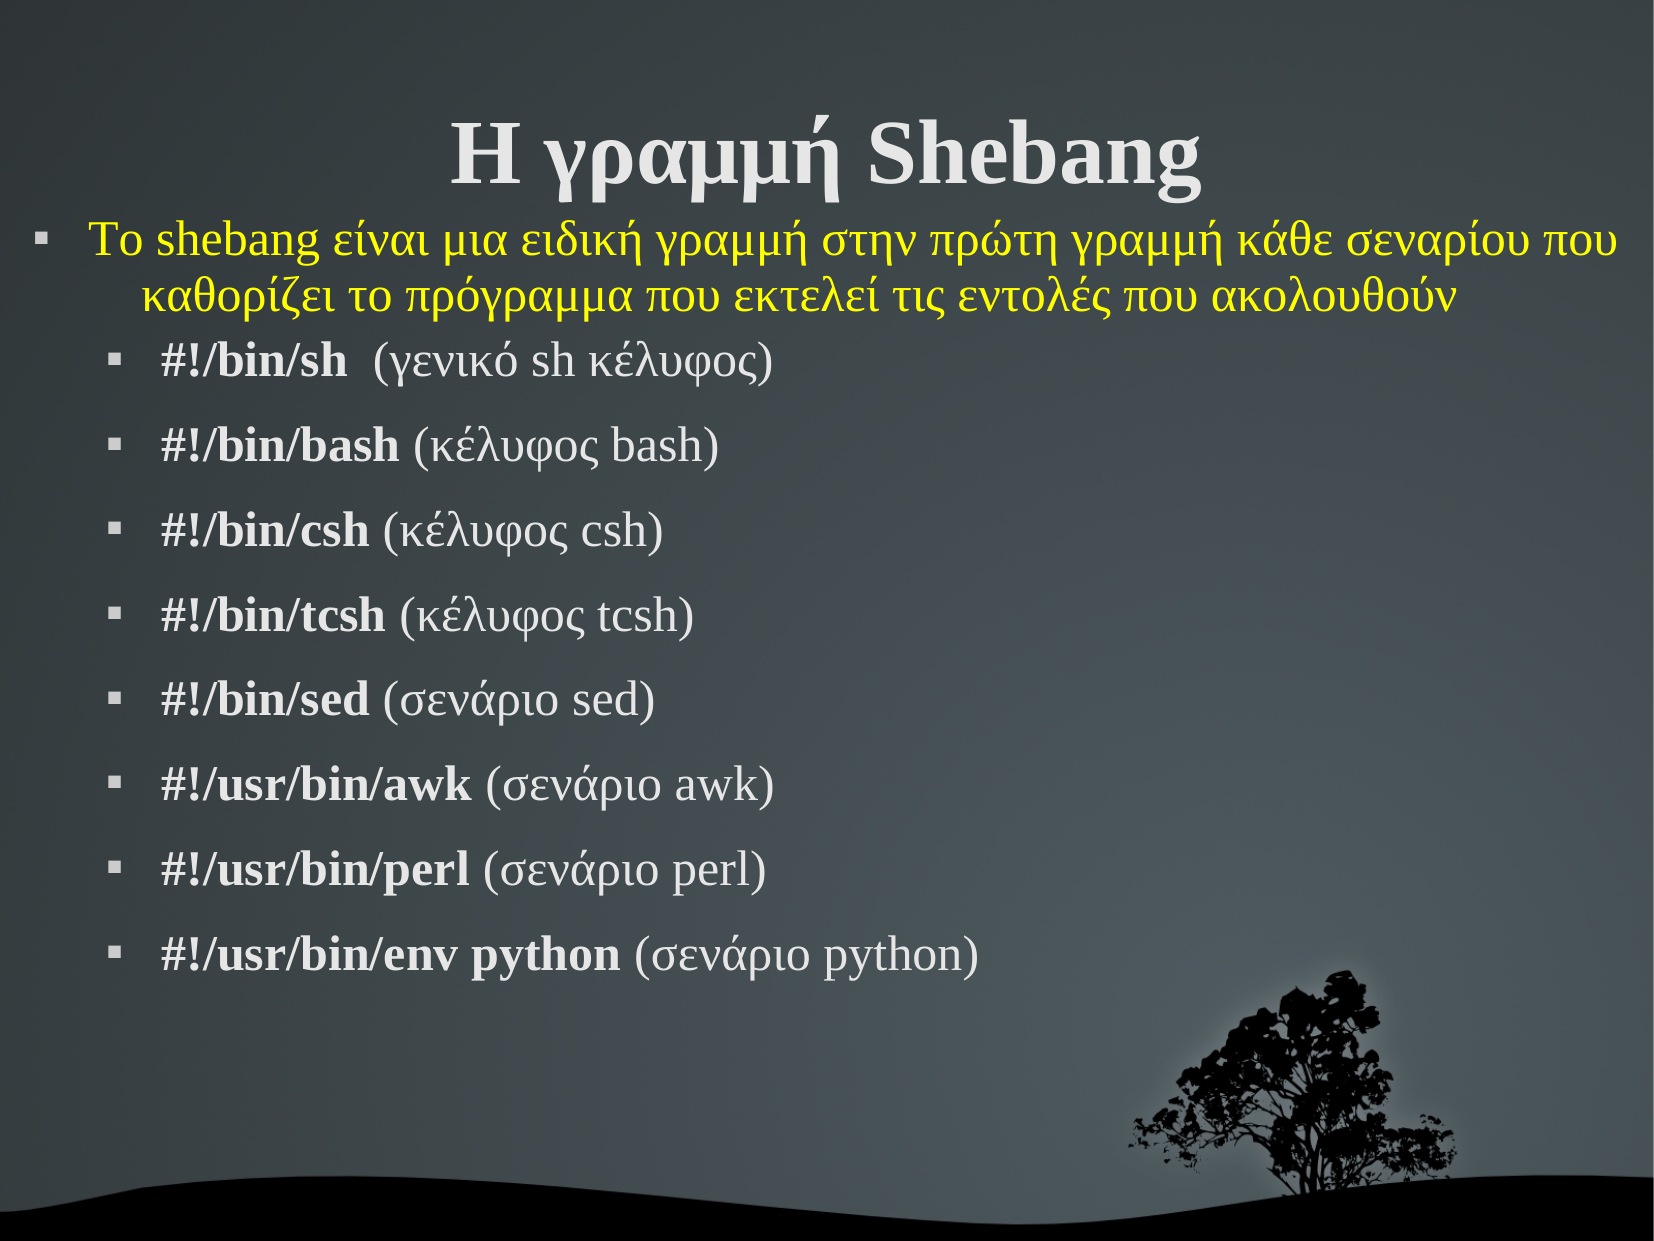

# H γραμμή Shebang
To shebang είναι μια ειδική γραμμή στην πρώτη γραμμή κάθε σεναρίου που καθορίζει το πρόγραμμα που εκτελεί τις εντολές που ακολουθούν
#!/bin/sh (γενικό sh κέλυφος)
#!/bin/bash (κέλυφος bash)
#!/bin/csh (κέλυφος csh)
#!/bin/tcsh (κέλυφος tcsh)
#!/bin/sed (σενάριο sed)
#!/usr/bin/awk (σενάριο awk)
#!/usr/bin/perl (σενάριο perl)
#!/usr/bin/env python (σενάριο python)